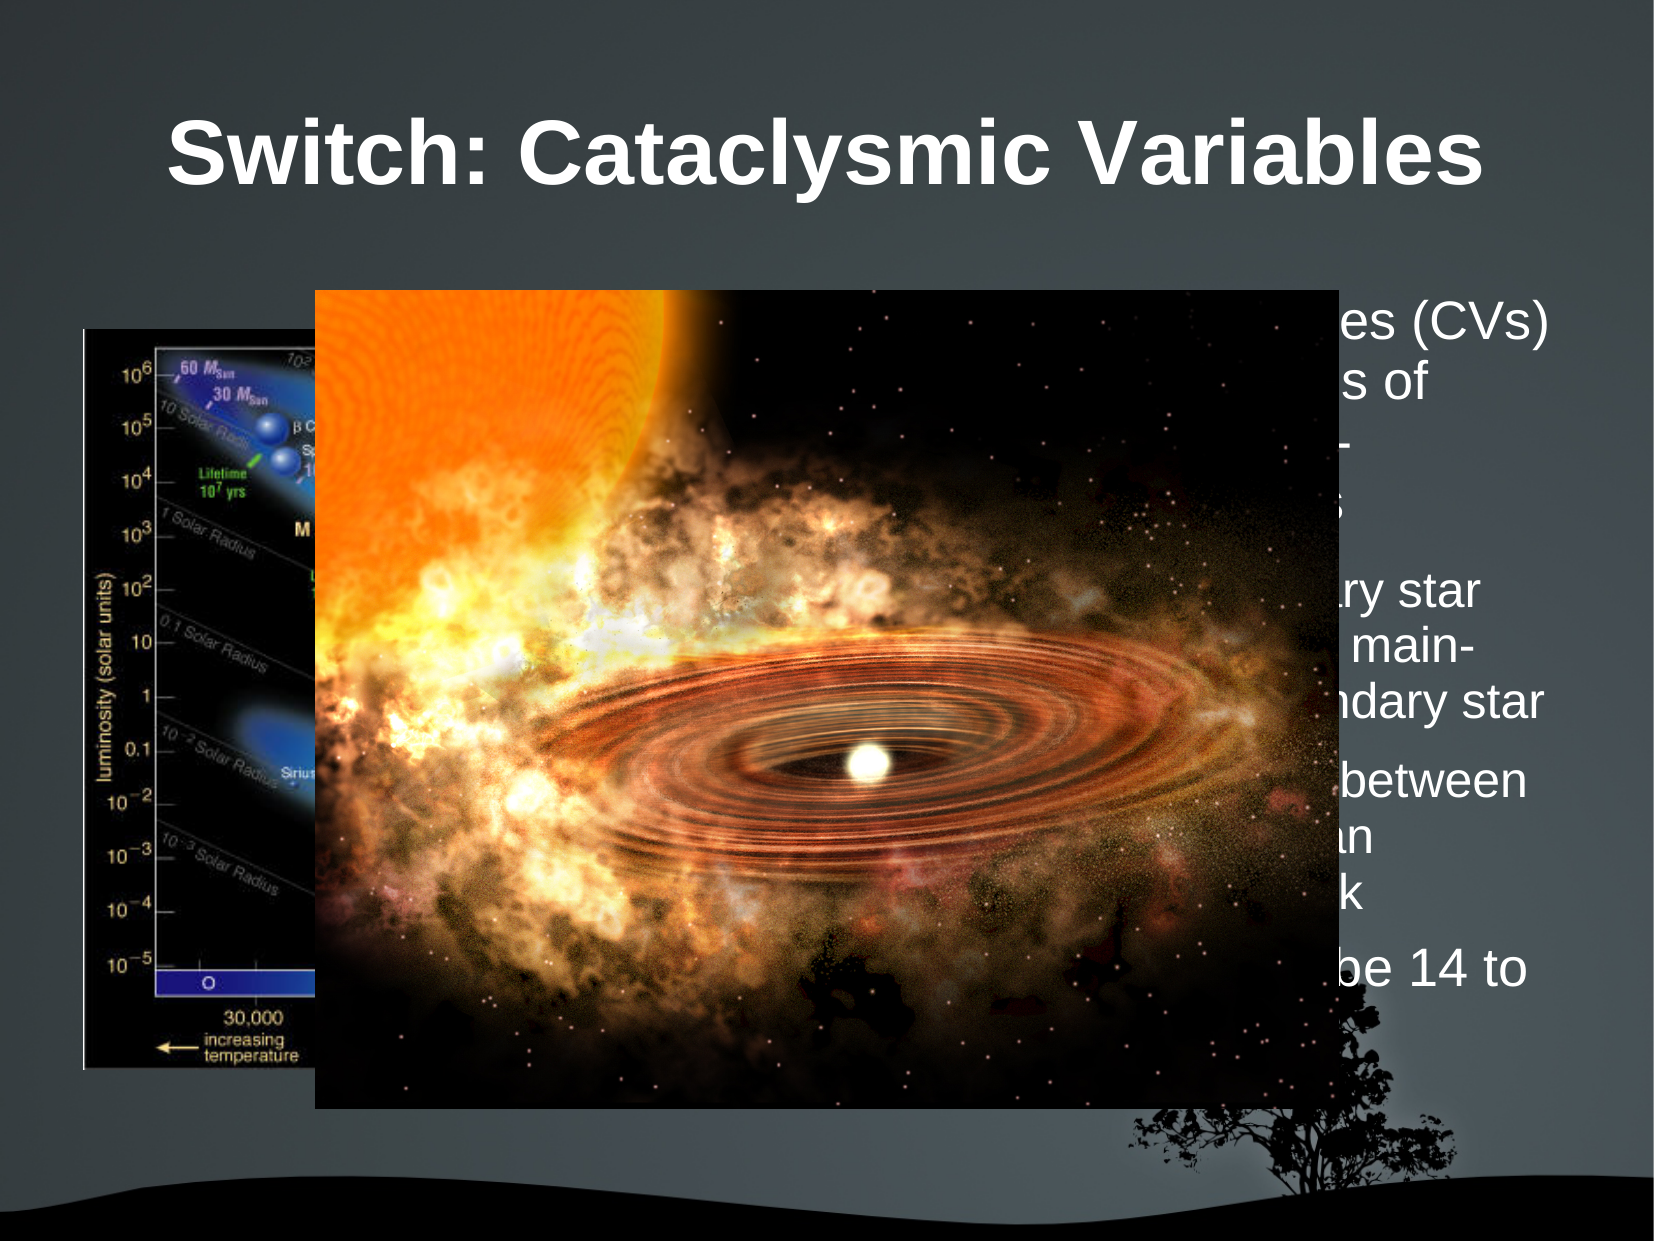

# Switch: Cataclysmic Variables
Cataclysmic Variables (CVs) are a diverse class of short-period semi-detached binaries
White dwarf primary star and a low-mass main-sequence secondary star
Mass transfer between the two fills an accretion disk
Orbital periods can be 14 to ~1.5 hours